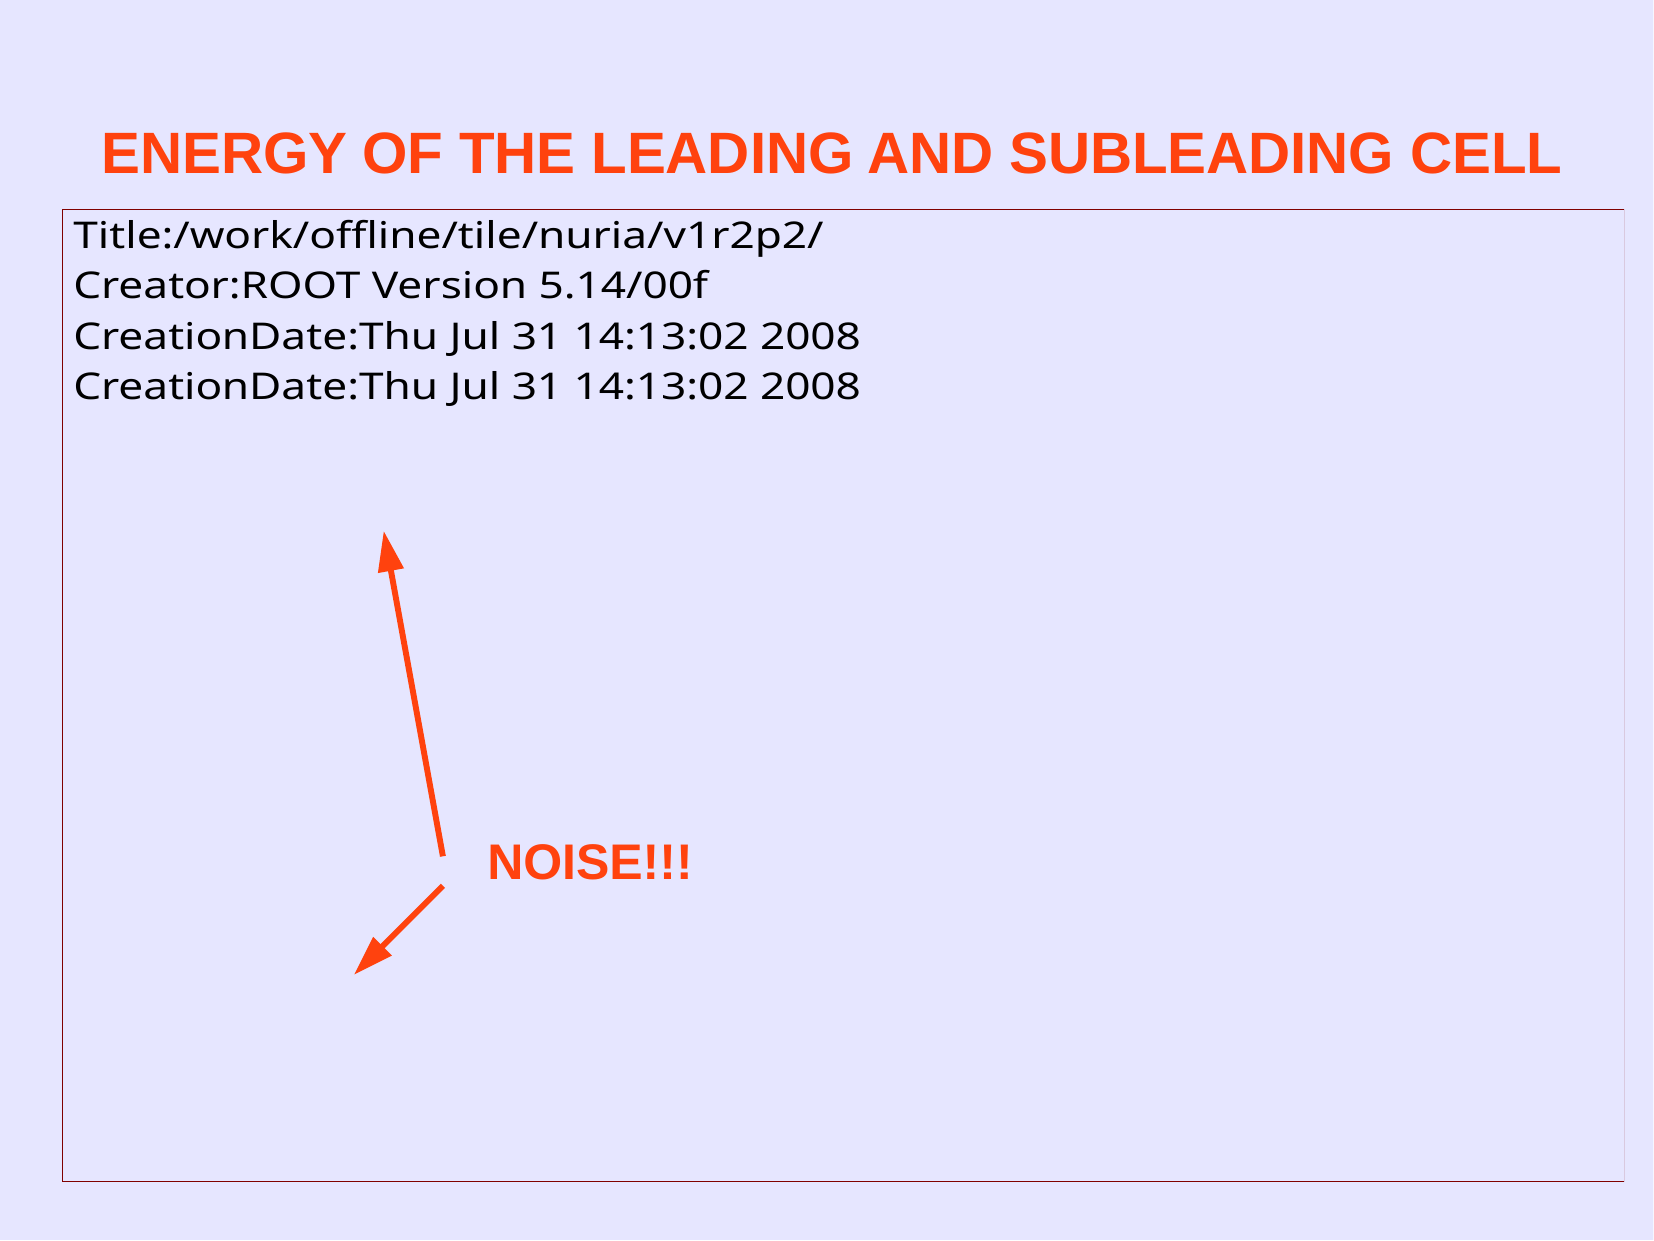

# ENERGY OF THE LEADING AND SUBLEADING CELL
NOISE!!!